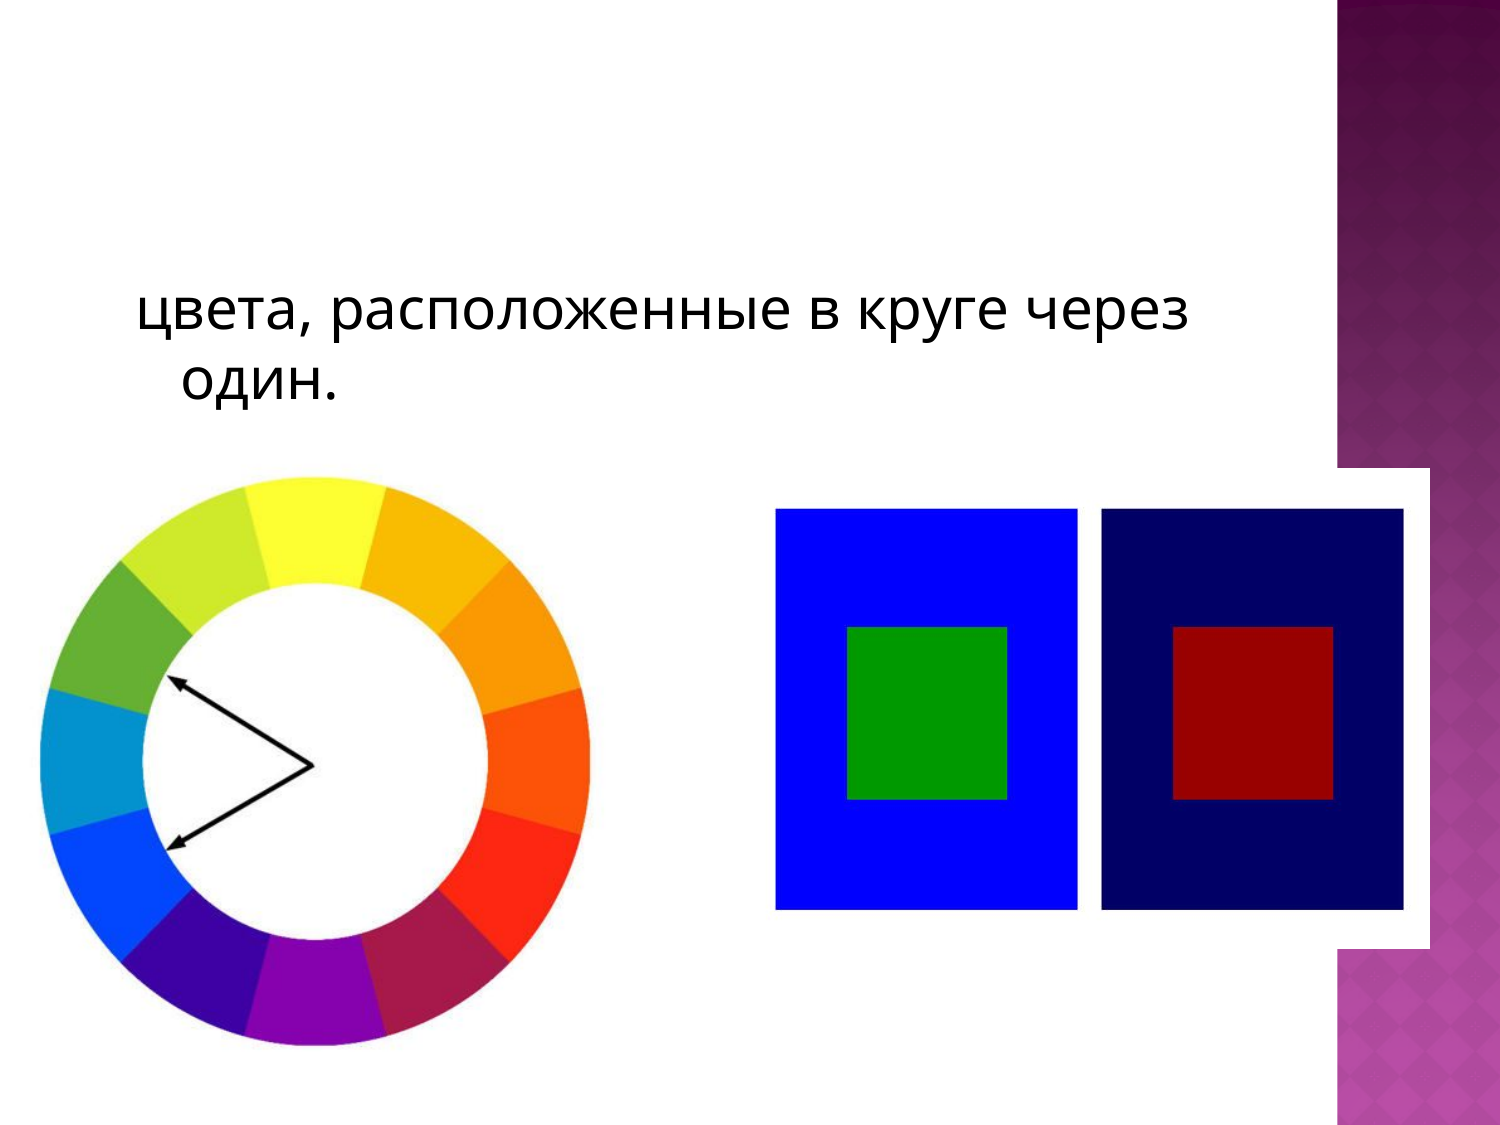

# Характерные –
цвета, расположенные в круге через один.